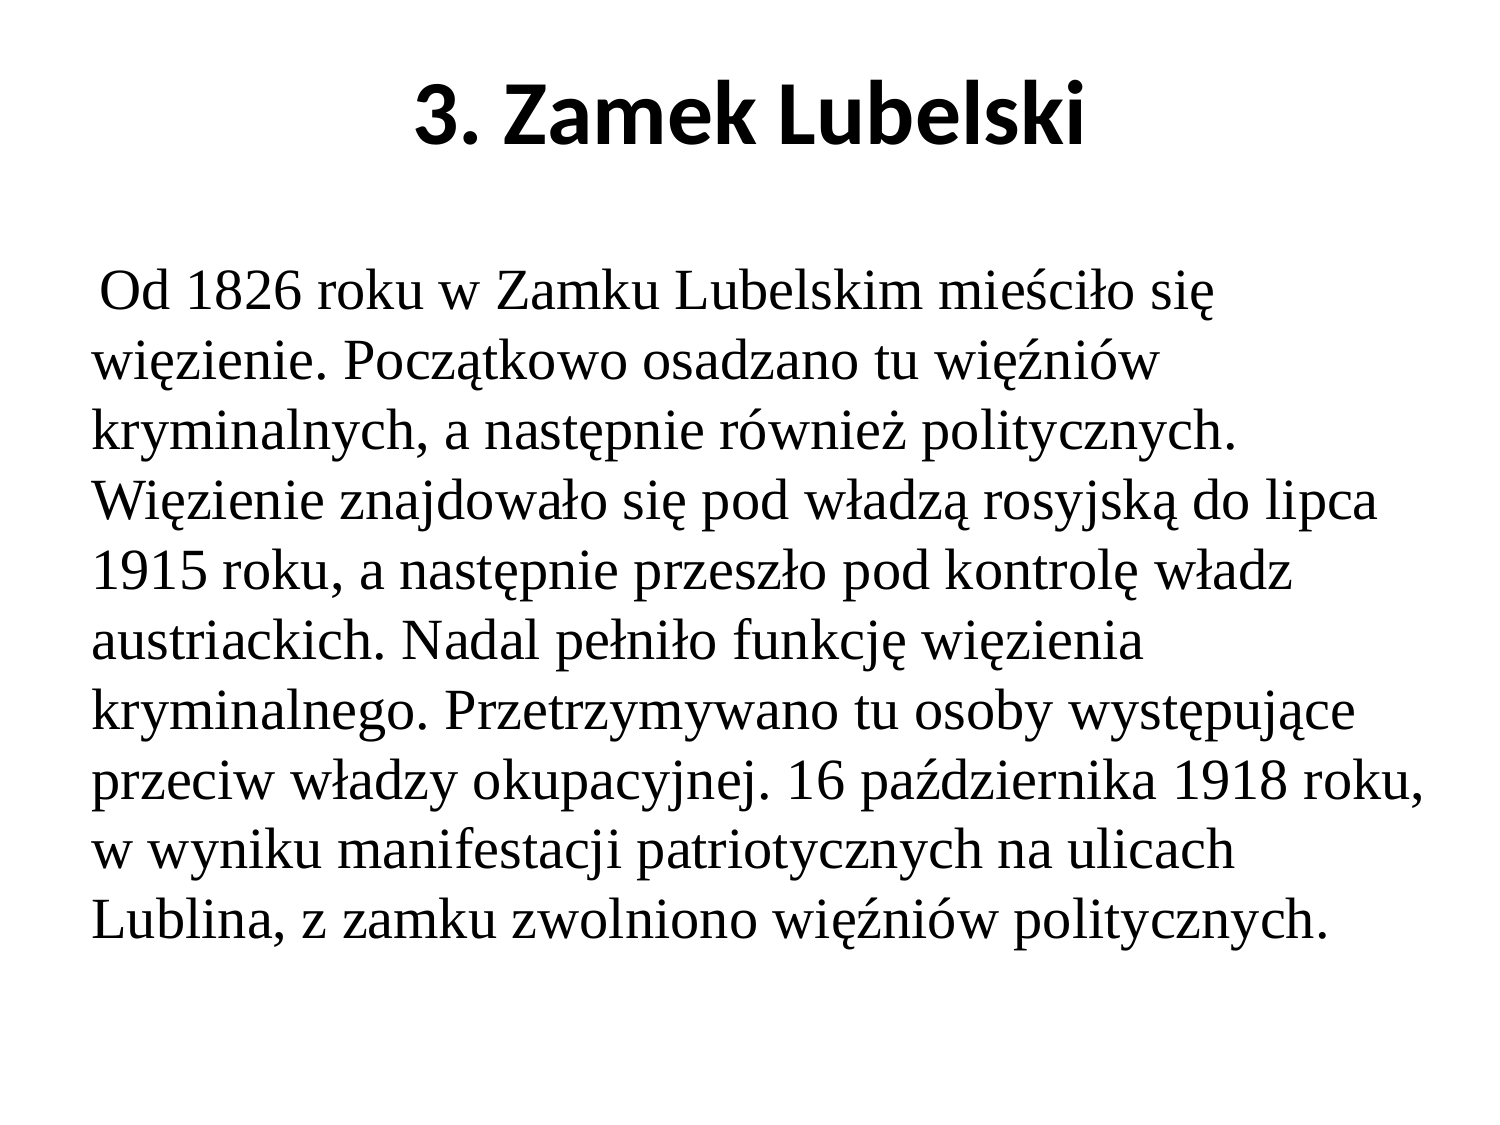

# 3. Zamek Lubelski
 Od 1826 roku w Zamku Lubelskim mieściło się więzienie. Początkowo osadzano tu więźniów kryminalnych, a następnie również politycznych. Więzienie znajdowało się pod władzą rosyjską do lipca 1915 roku, a następnie przeszło pod kontrolę władz austriackich. Nadal pełniło funkcję więzienia kryminalnego. Przetrzymywano tu osoby występujące przeciw władzy okupacyjnej. 16 października 1918 roku, w wyniku manifestacji patriotycznych na ulicach Lublina, z zamku zwolniono więźniów politycznych.